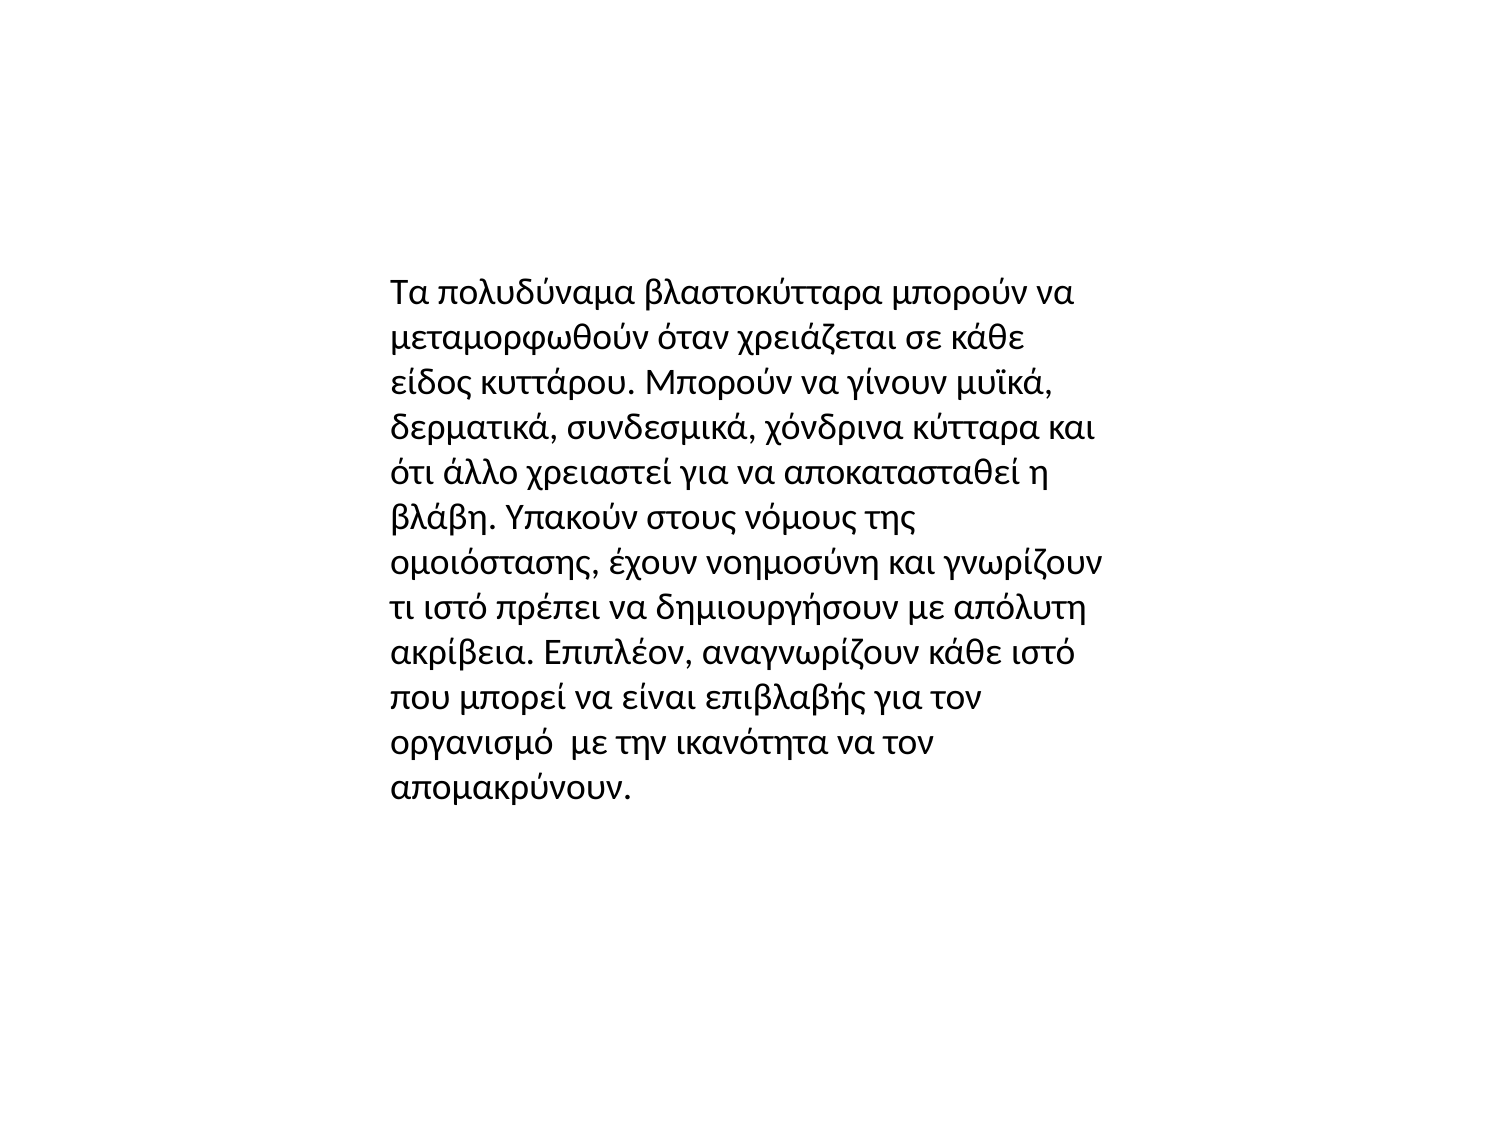

Τα πολυδύναμα βλαστοκύτταρα μπορούν να μεταμορφωθούν όταν χρειάζεται σε κάθε είδος κυττάρου. Μπορούν να γίνουν μυϊκά, δερματικά, συνδεσμικά, χόνδρινα κύτταρα και ότι άλλο χρειαστεί για να αποκατασταθεί η βλάβη. Υπακούν στους νόμους της ομοιόστασης, έχουν νοημοσύνη και γνωρίζουν τι ιστό πρέπει να δημιουργήσουν με απόλυτη ακρίβεια. Επιπλέον, αναγνωρίζουν κάθε ιστό που μπορεί να είναι επιβλαβής για τον οργανισμό με την ικανότητα να τον απομακρύνουν.